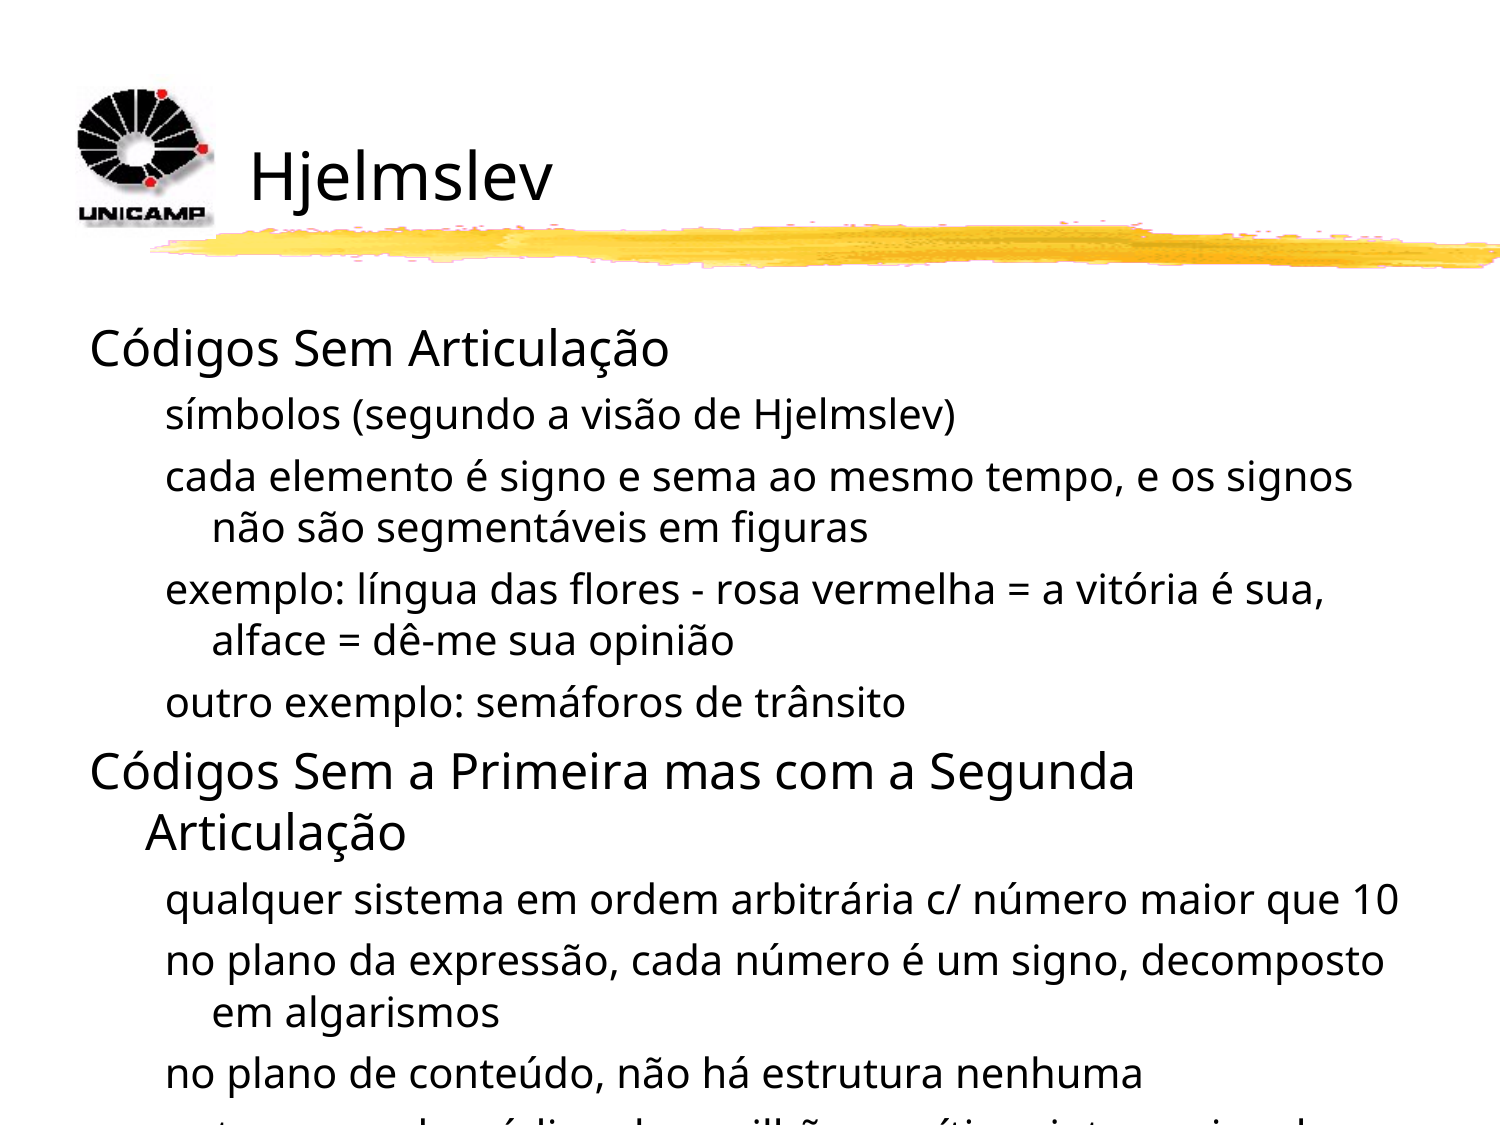

# Hjelmslev
Códigos Sem Articulação
símbolos (segundo a visão de Hjelmslev)
cada elemento é signo e sema ao mesmo tempo, e os signos não são segmentáveis em figuras
exemplo: língua das flores - rosa vermelha = a vitória é sua, alface = dê-me sua opinião
outro exemplo: semáforos de trânsito
Códigos Sem a Primeira mas com a Segunda Articulação
qualquer sistema em ordem arbitrária c/ número maior que 10
no plano da expressão, cada número é um signo, decomposto em algarismos
no plano de conteúdo, não há estrutura nenhuma
outro exemplo: código do pavilhão marítimo internacional